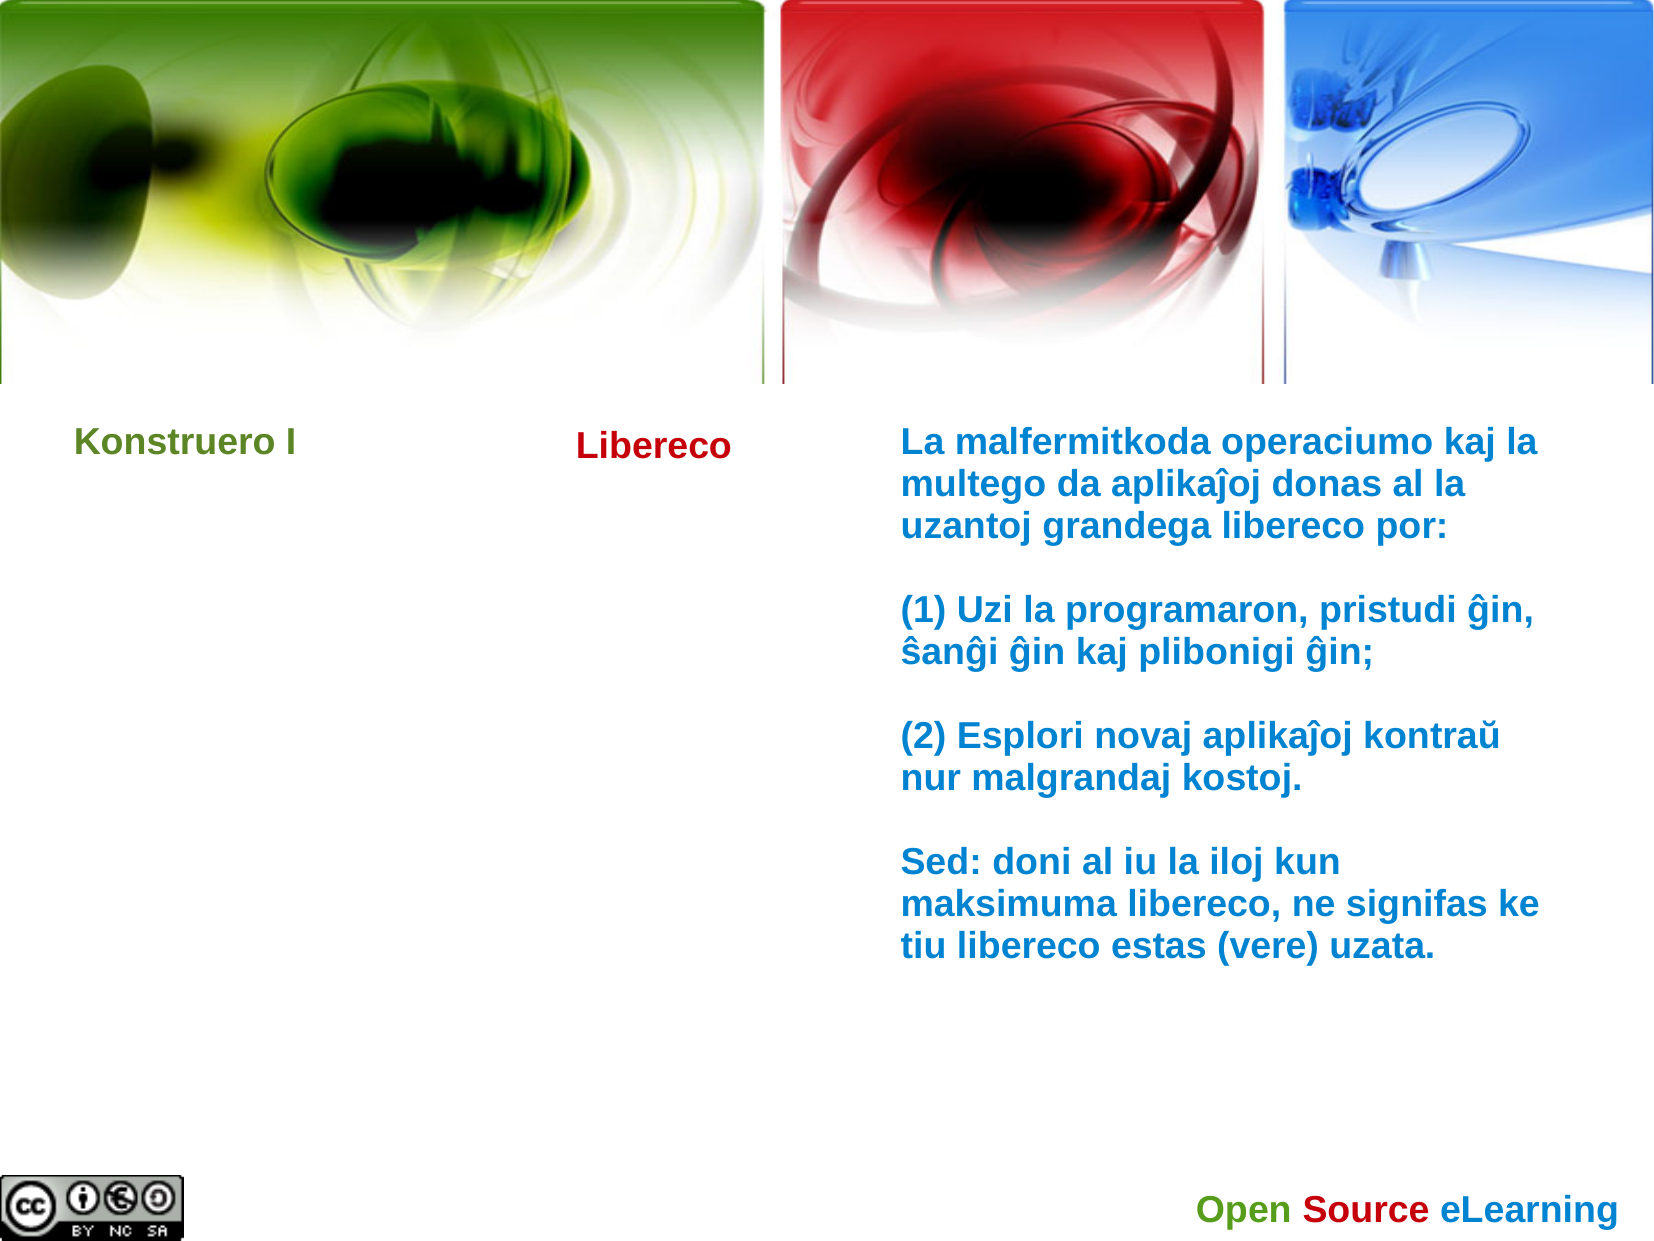

Konstruero I
La malfermitkoda operaciumo kaj la multego da aplikaĵoj donas al la uzantoj grandega libereco por:
(1) Uzi la programaron, pristudi ĝin, ŝanĝi ĝin kaj plibonigi ĝin;
(2) Esplori novaj aplikaĵoj kontraŭ nur malgrandaj kostoj.
Sed: doni al iu la iloj kun maksimuma libereco, ne signifas ke tiu libereco estas (vere) uzata.
Libereco
Open Source eLearning